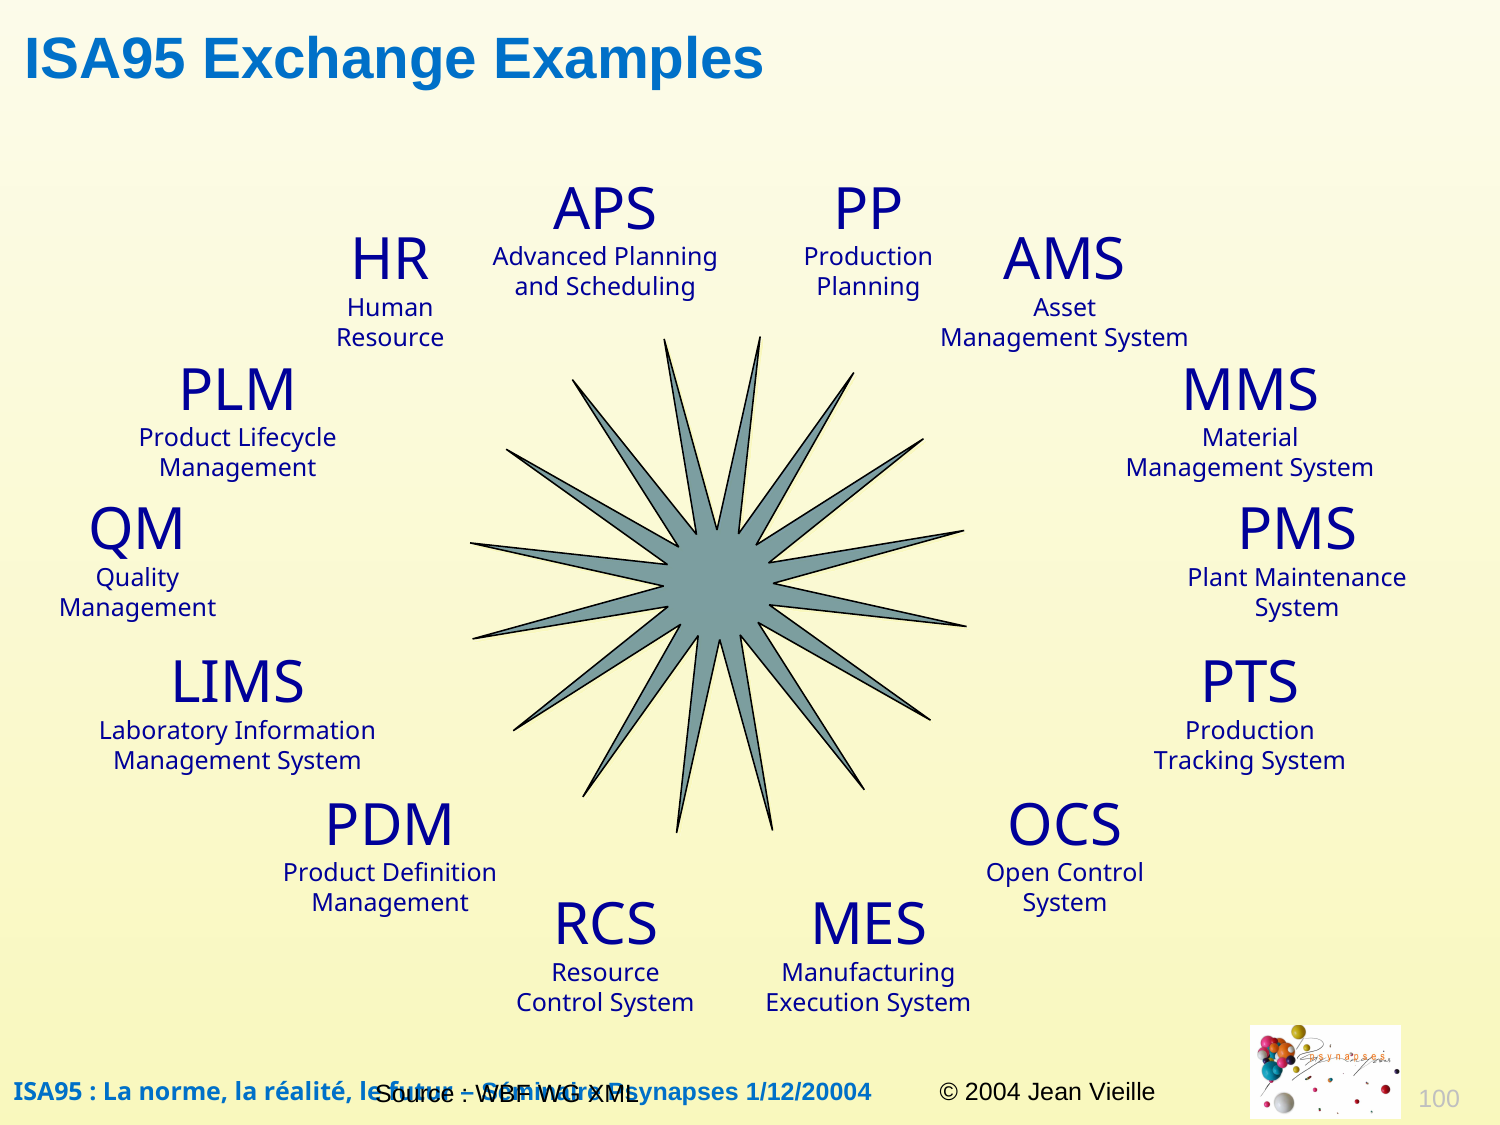

# ISA95 Exchange Examples
APS
Advanced Planning
and Scheduling
PP
Production
Planning
HR
Human
Resource
AMS
Asset
Management System
PLM
Product Lifecycle
Management
MMS
Material
Management System
QM
Quality
Management
PMS
Plant Maintenance
System
LIMS
Laboratory Information
Management System
PTS
Production
Tracking System
PDM
Product Definition
Management
OCS
Open Control
System
RCS
Resource
Control System
MES
Manufacturing
Execution System
Source : WBF WG XML